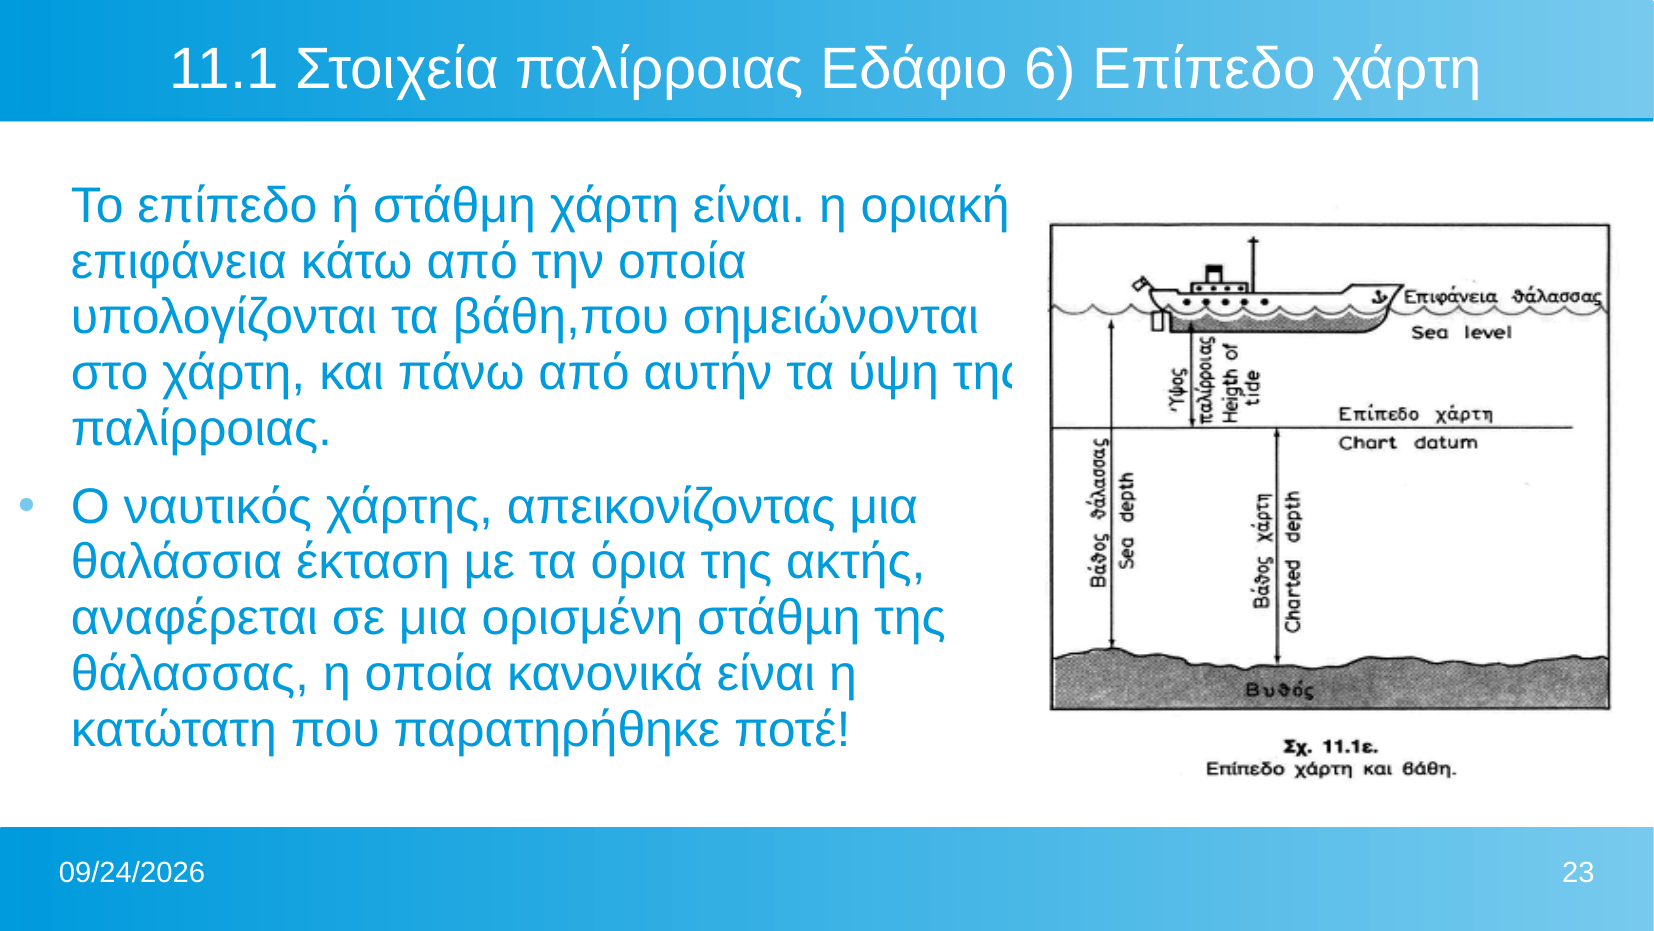

# 11.1 Στοιχεία παλίρροιας Εδάφιο 6) Επίπεδο χάρτη
Το επίπεδο ή στάθμη χάρτη είναι. η οριακή επιφάνεια κάτω από την οποία υπολογίζονται τα βάθη,που σημειώνονται στο χάρτη, και πάνω από αυτήν τα ύψη της παλίρροιας.
Ο ναυτικός χάρτης, απεικονίζοντας μια θαλάσσια έκταση µε τα όρια της ακτής, αναφέρεται σε μια ορισμένη στάθµη της θάλασσας, η οποία κανονικά είναι η κατώτατη που παρατηρήθηκε ποτέ!
23